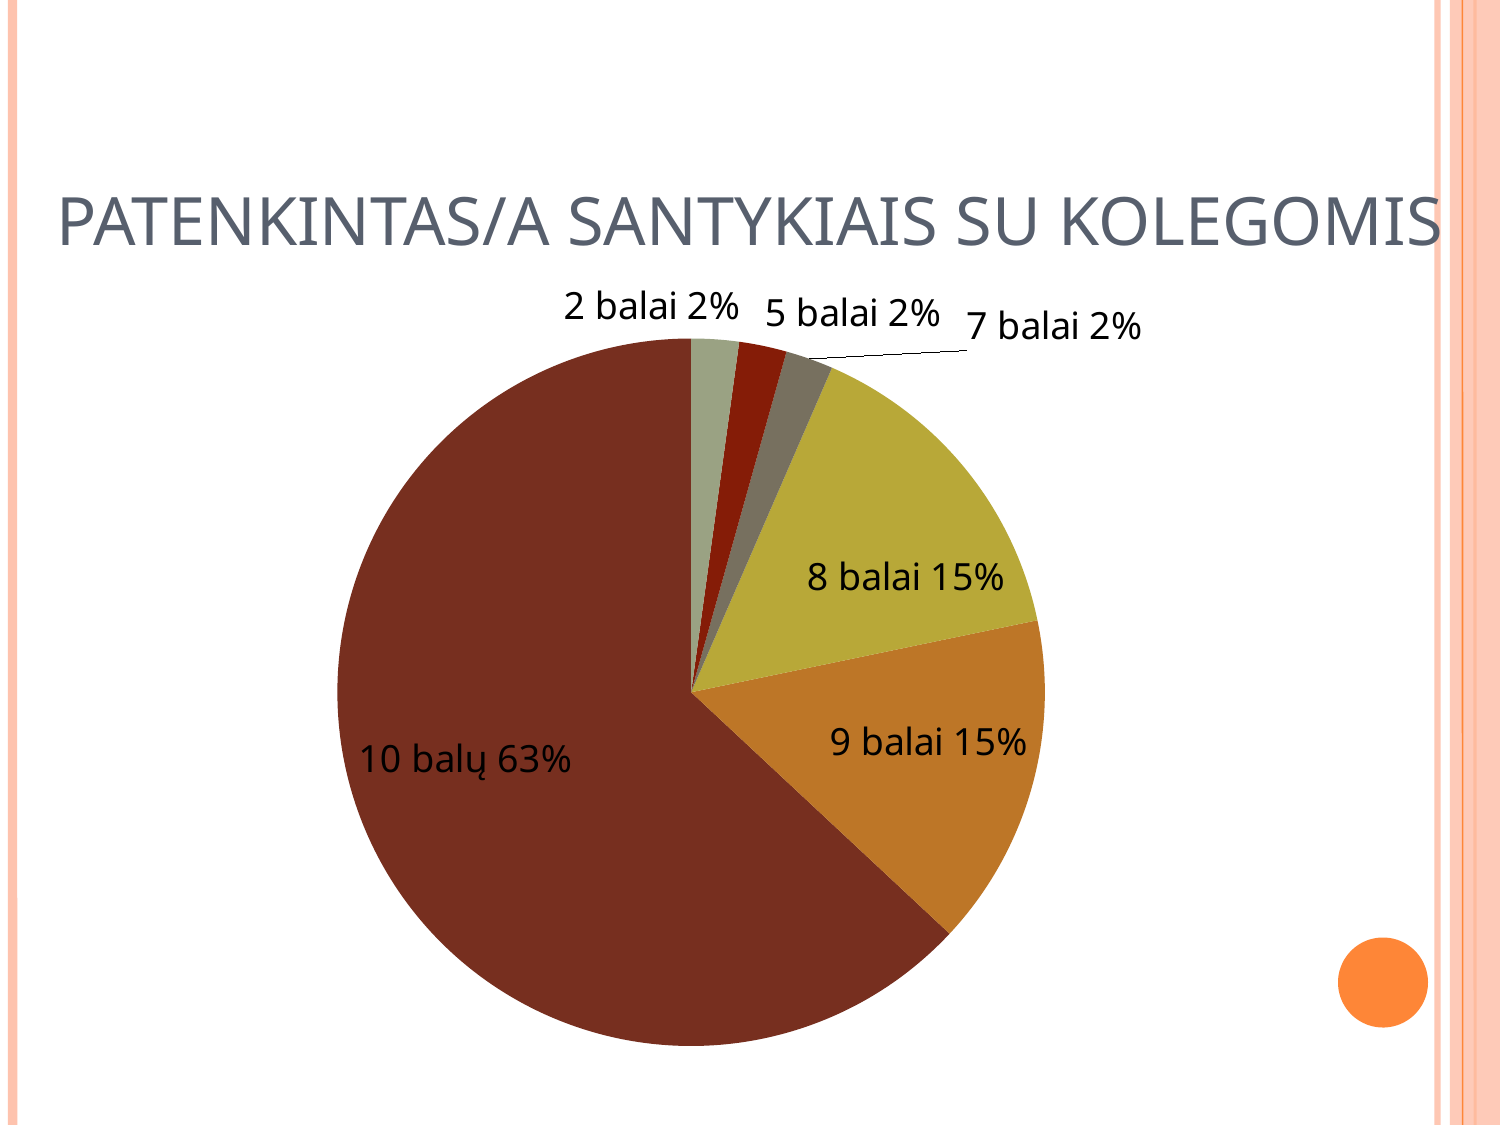

# Patenkintas/a santykiais su kolegomis
### Chart
| Category | Pardavimas |
|---|---|
| 10 balų | 29.0 |
| 9 balai | 7.0 |
| 8 balai | 7.0 |
| 7 balai | 1.0 |
| 5 balai | 1.0 |
| 2 balai | 1.0 |